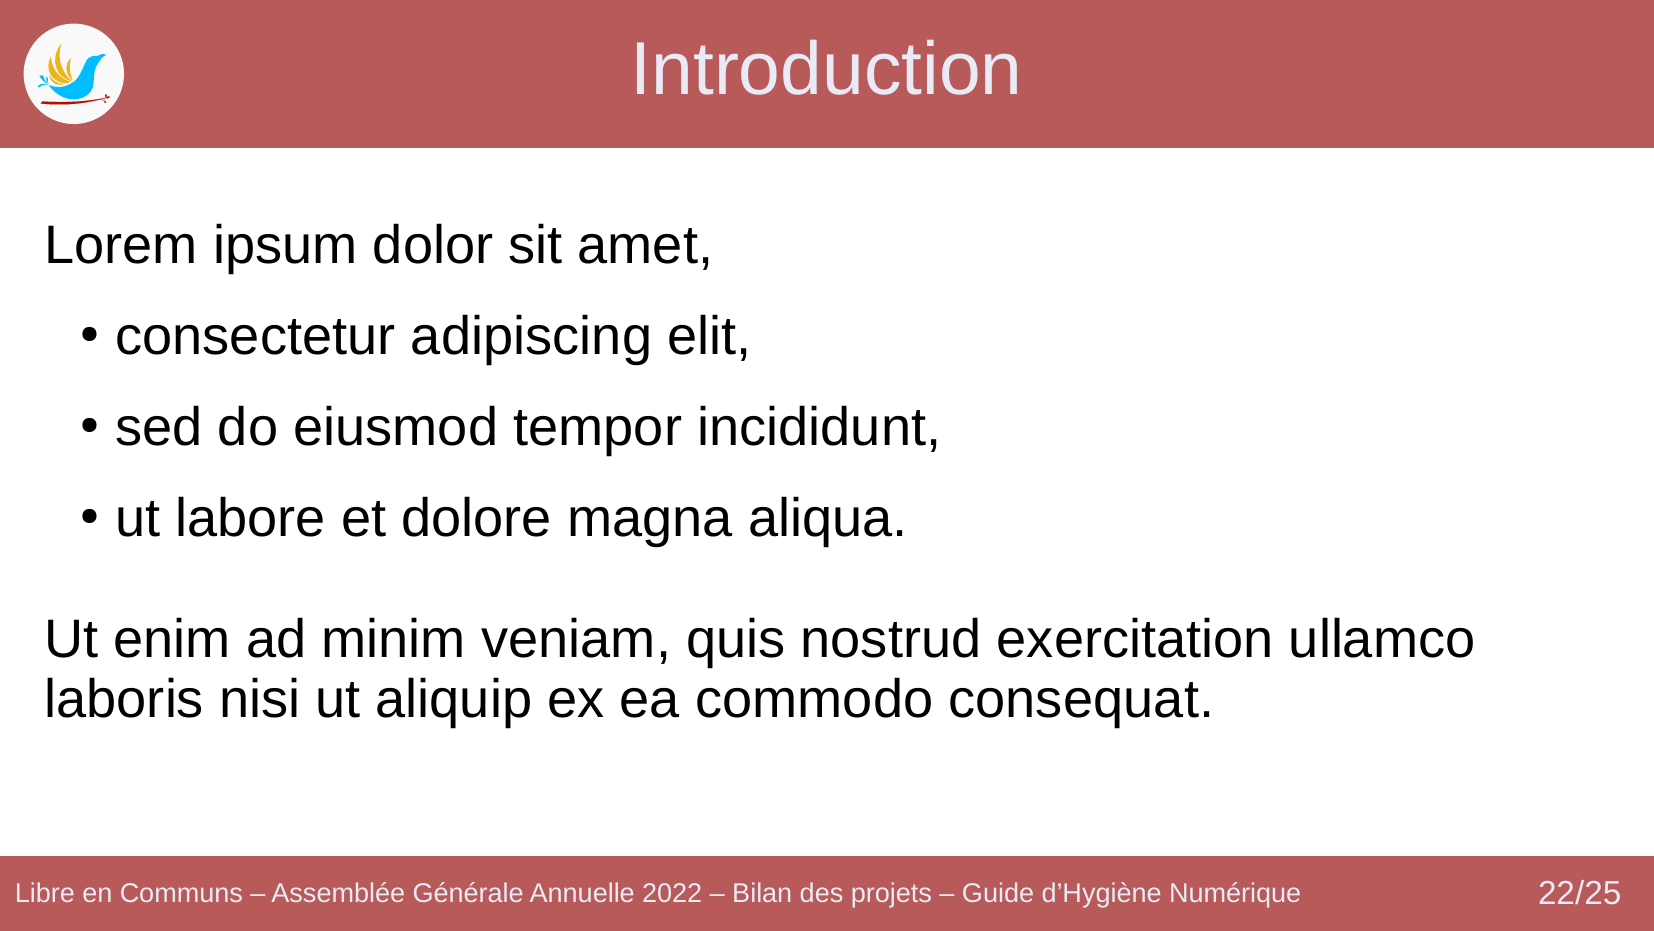

Introduction
Lorem ipsum dolor sit amet,
consectetur adipiscing elit,
sed do eiusmod tempor incididunt,
ut labore et dolore magna aliqua.
Ut enim ad minim veniam, quis nostrud exercitation ullamco laboris nisi ut aliquip ex ea commodo consequat.
Libre en Communs – Assemblée Générale Annuelle 2022 – Bilan des projets – Guide d’Hygiène Numérique